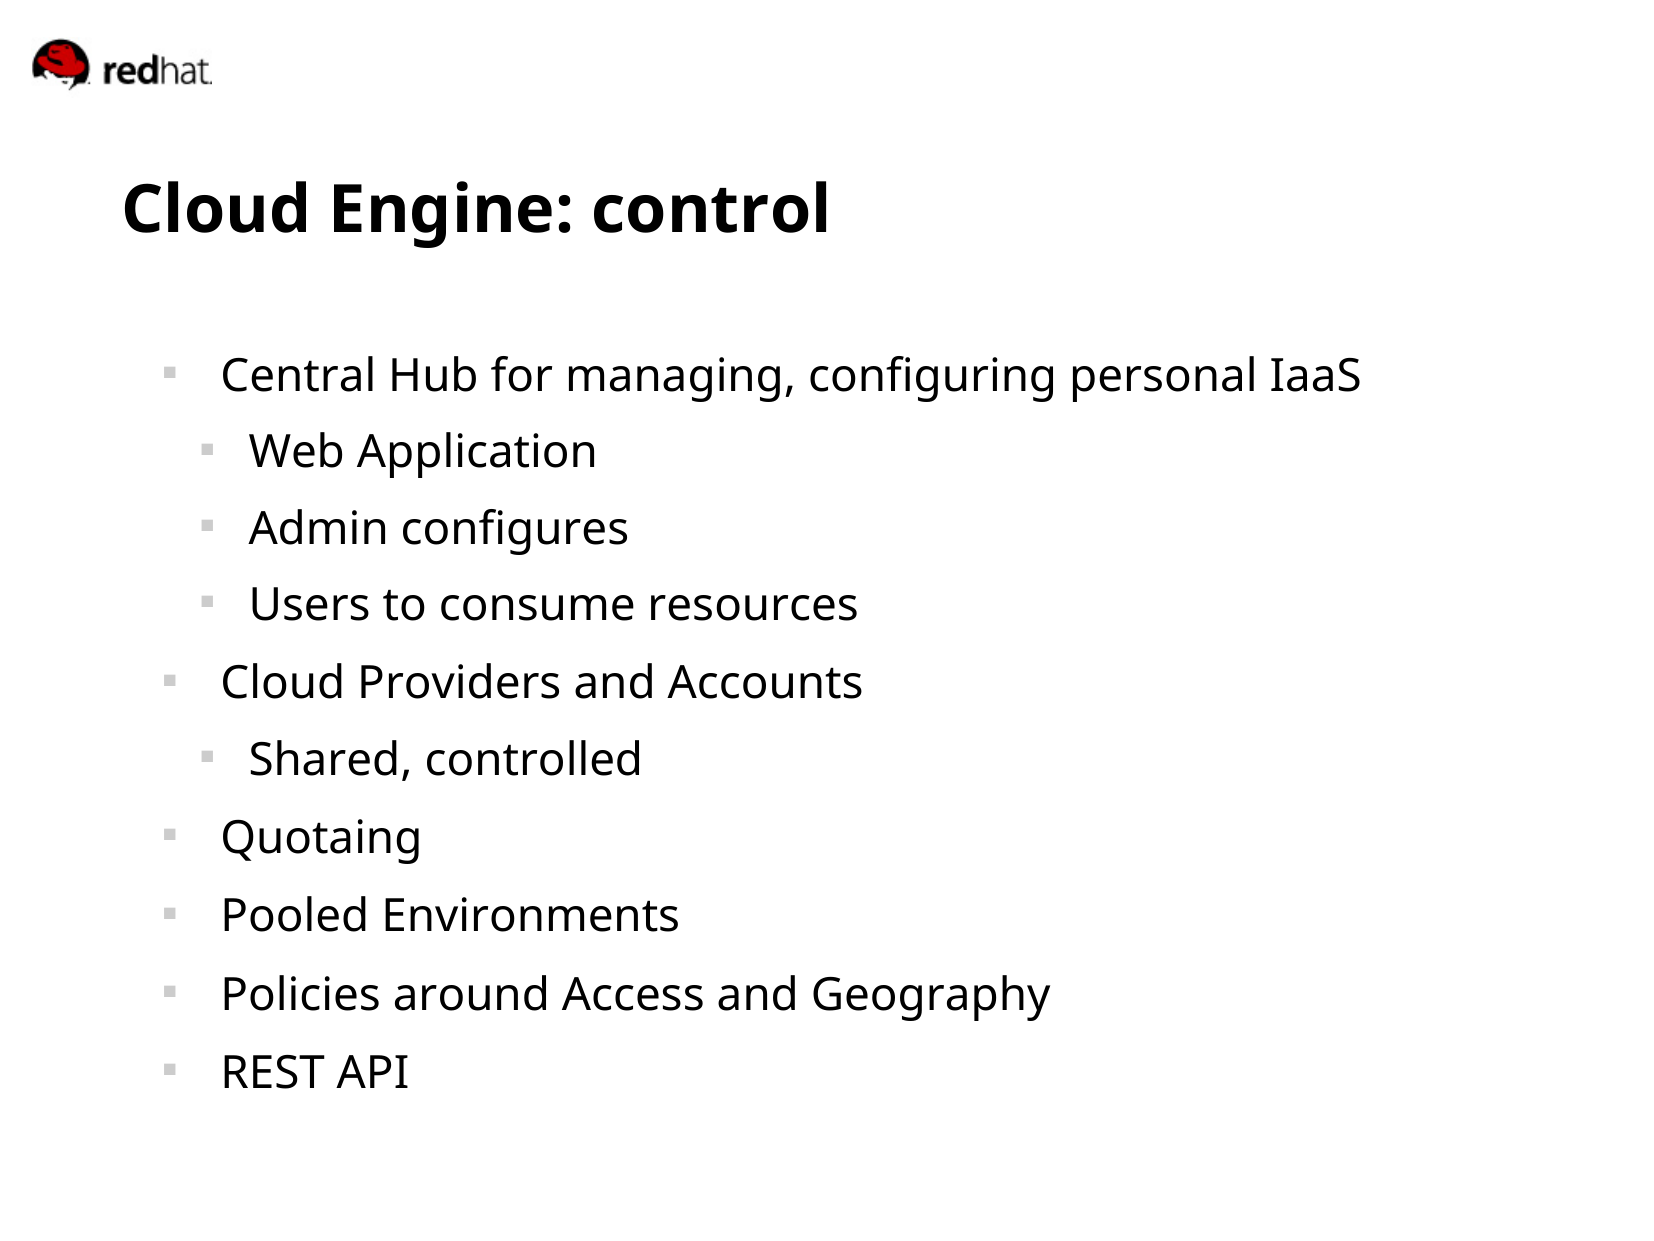

# Cloud Engine: control
Central Hub for managing, configuring personal IaaS
Web Application
Admin configures
Users to consume resources
Cloud Providers and Accounts
Shared, controlled
Quotaing
Pooled Environments
Policies around Access and Geography
REST API